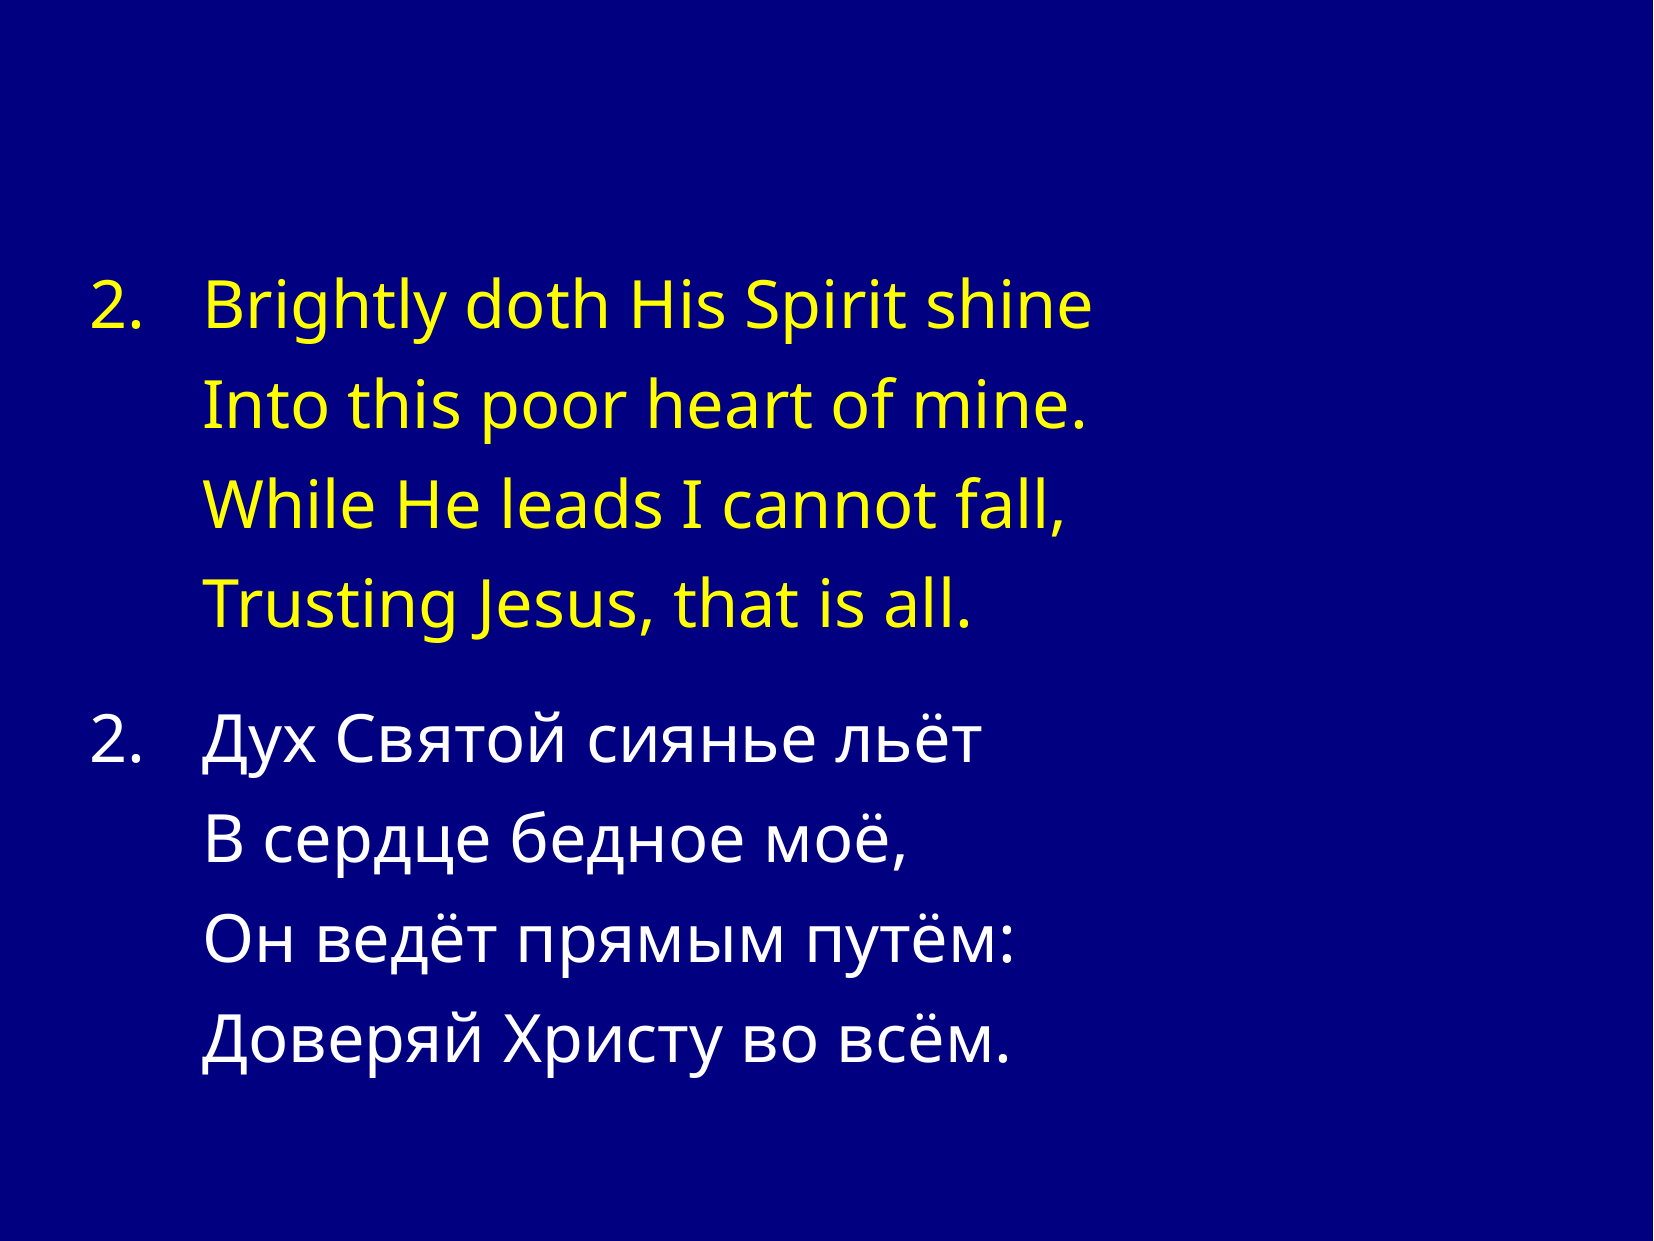

2.	Brightly doth His Spirit shine
	Into this poor heart of mine.
	While He leads I cannot fall,
	Trusting Jesus, that is all.
2.	Дух Святой сиянье льёт
	В сердце бедное моё,
	Он ведёт прямым путём:
	Доверяй Христу во всём.